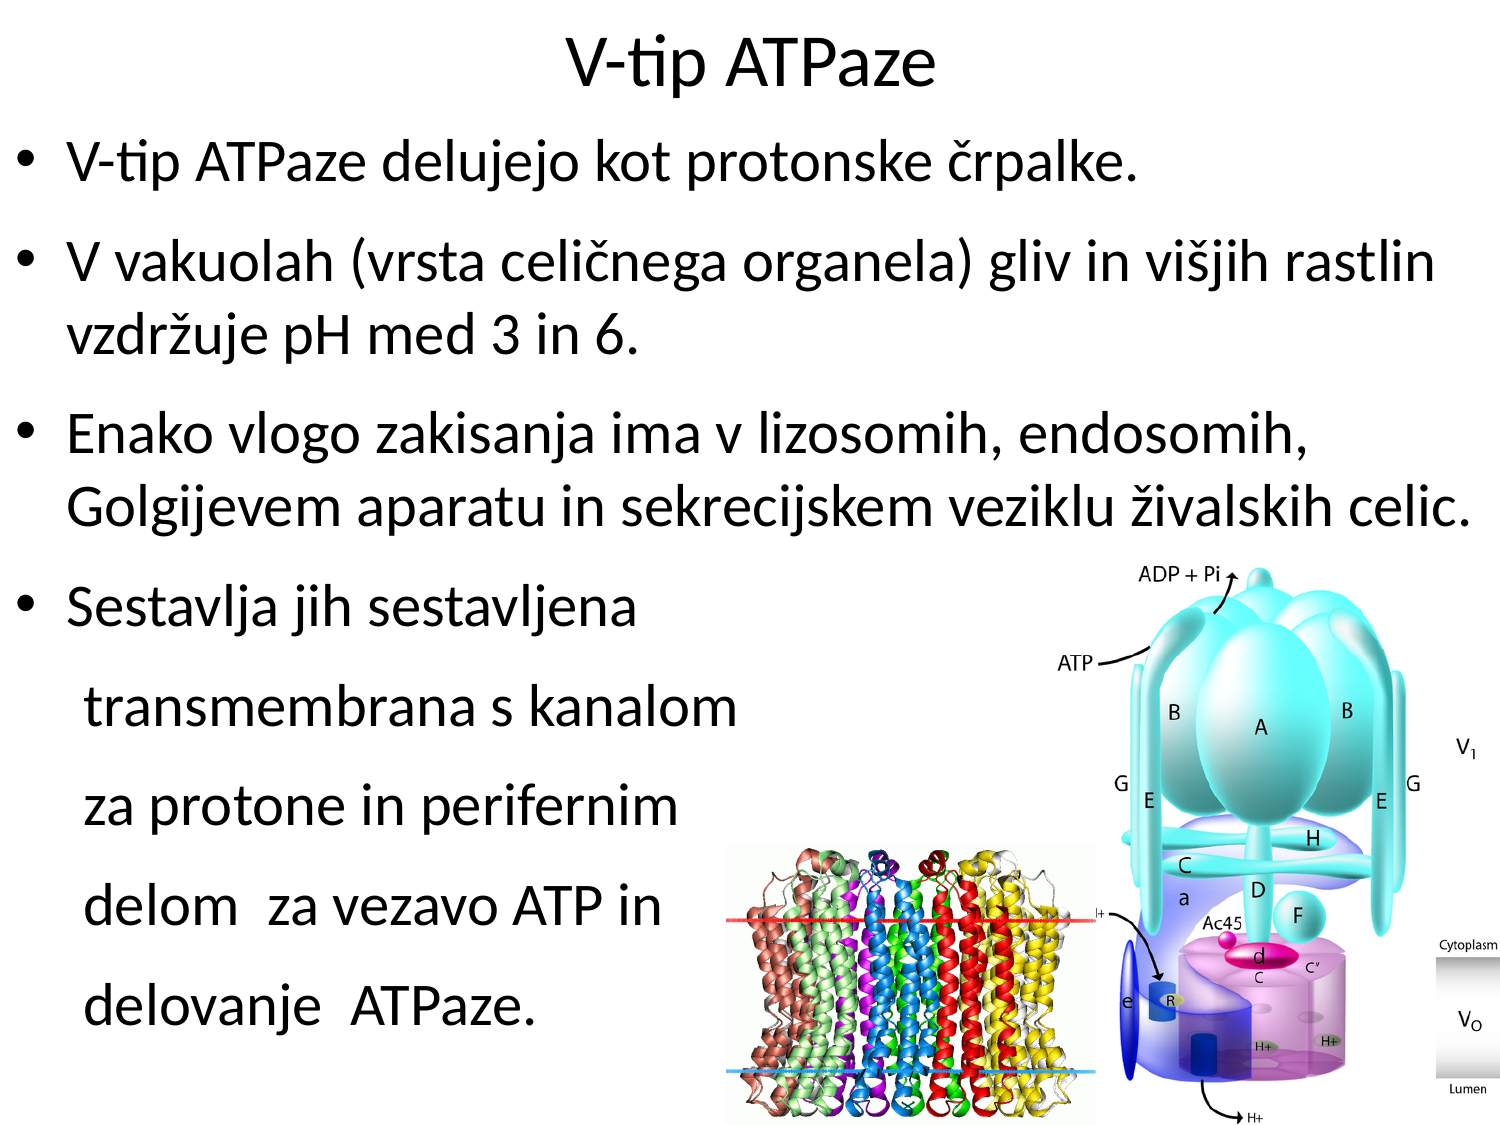

# V-tip ATPaze
V-tip ATPaze delujejo kot protonske črpalke.
V vakuolah (vrsta celičnega organela) gliv in višjih rastlin vzdržuje pH med 3 in 6.
Enako vlogo zakisanja ima v lizosomih, endosomih, Golgijevem aparatu in sekrecijskem veziklu živalskih celic.
Sestavlja jih sestavljena
	transmembrana s kanalom
	za protone in perifernim
	delom za vezavo ATP in
	delovanje ATPaze.